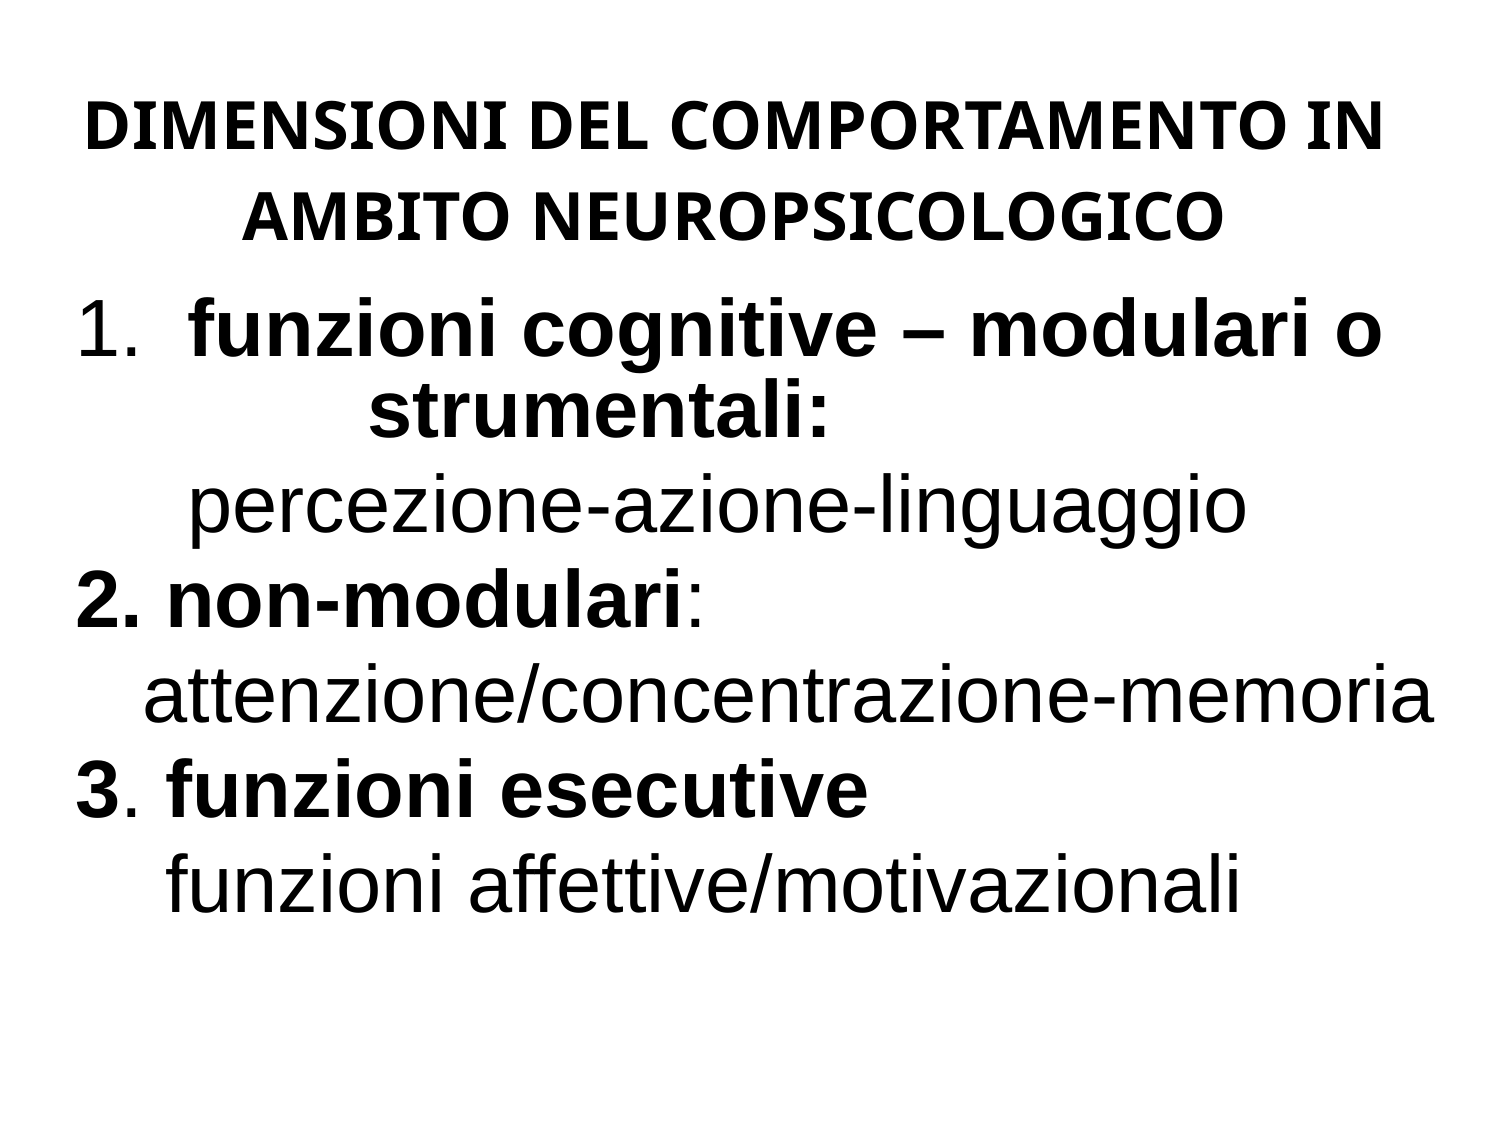

DIMENSIONI DEL COMPORTAMENTO IN AMBITO NEUROPSICOLOGICO
1. funzioni cognitive – modulari o strumentali:
 percezione-azione-linguaggio
2. non-modulari:
 attenzione/concentrazione-memoria
3. funzioni esecutive
 funzioni affettive/motivazionali